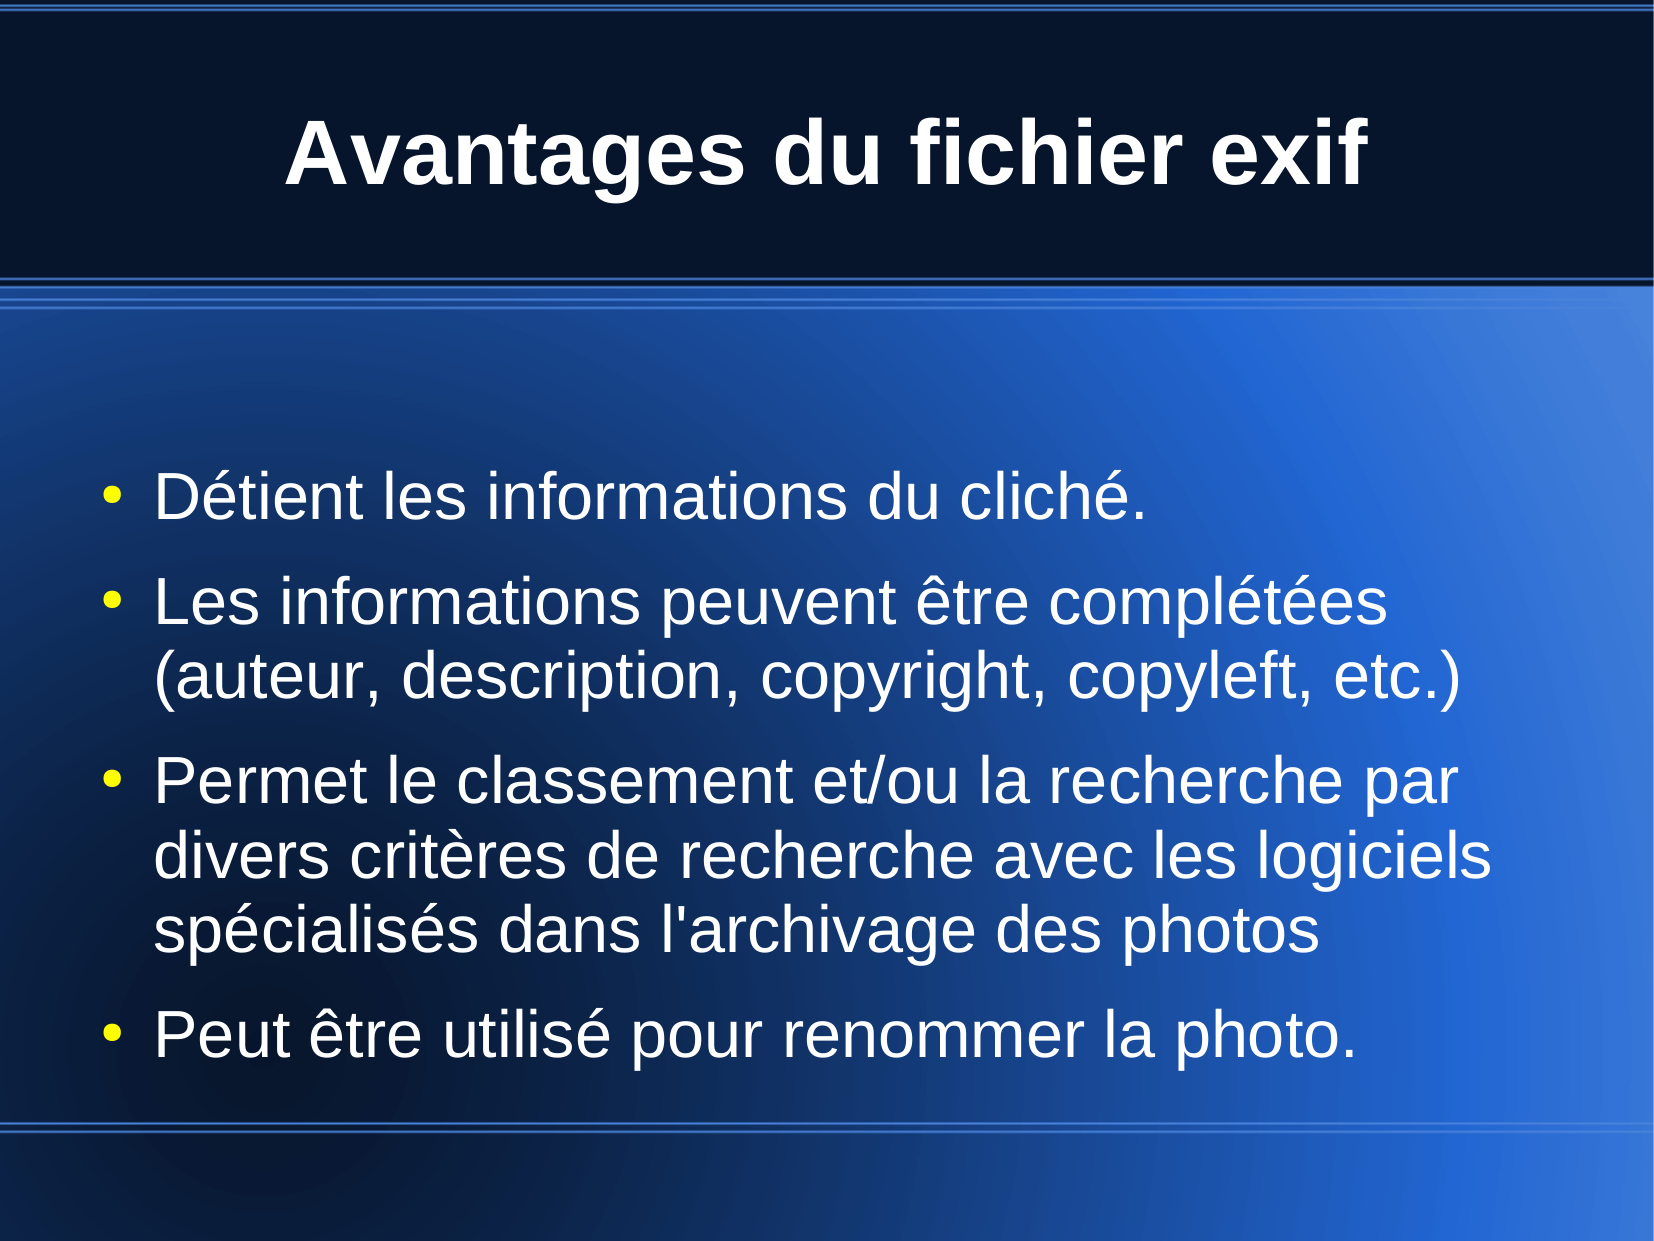

# Avantages du fichier exif
Détient les informations du cliché.
Les informations peuvent être complétées (auteur, description, copyright, copyleft, etc.)
Permet le classement et/ou la recherche par divers critères de recherche avec les logiciels spécialisés dans l'archivage des photos
Peut être utilisé pour renommer la photo.